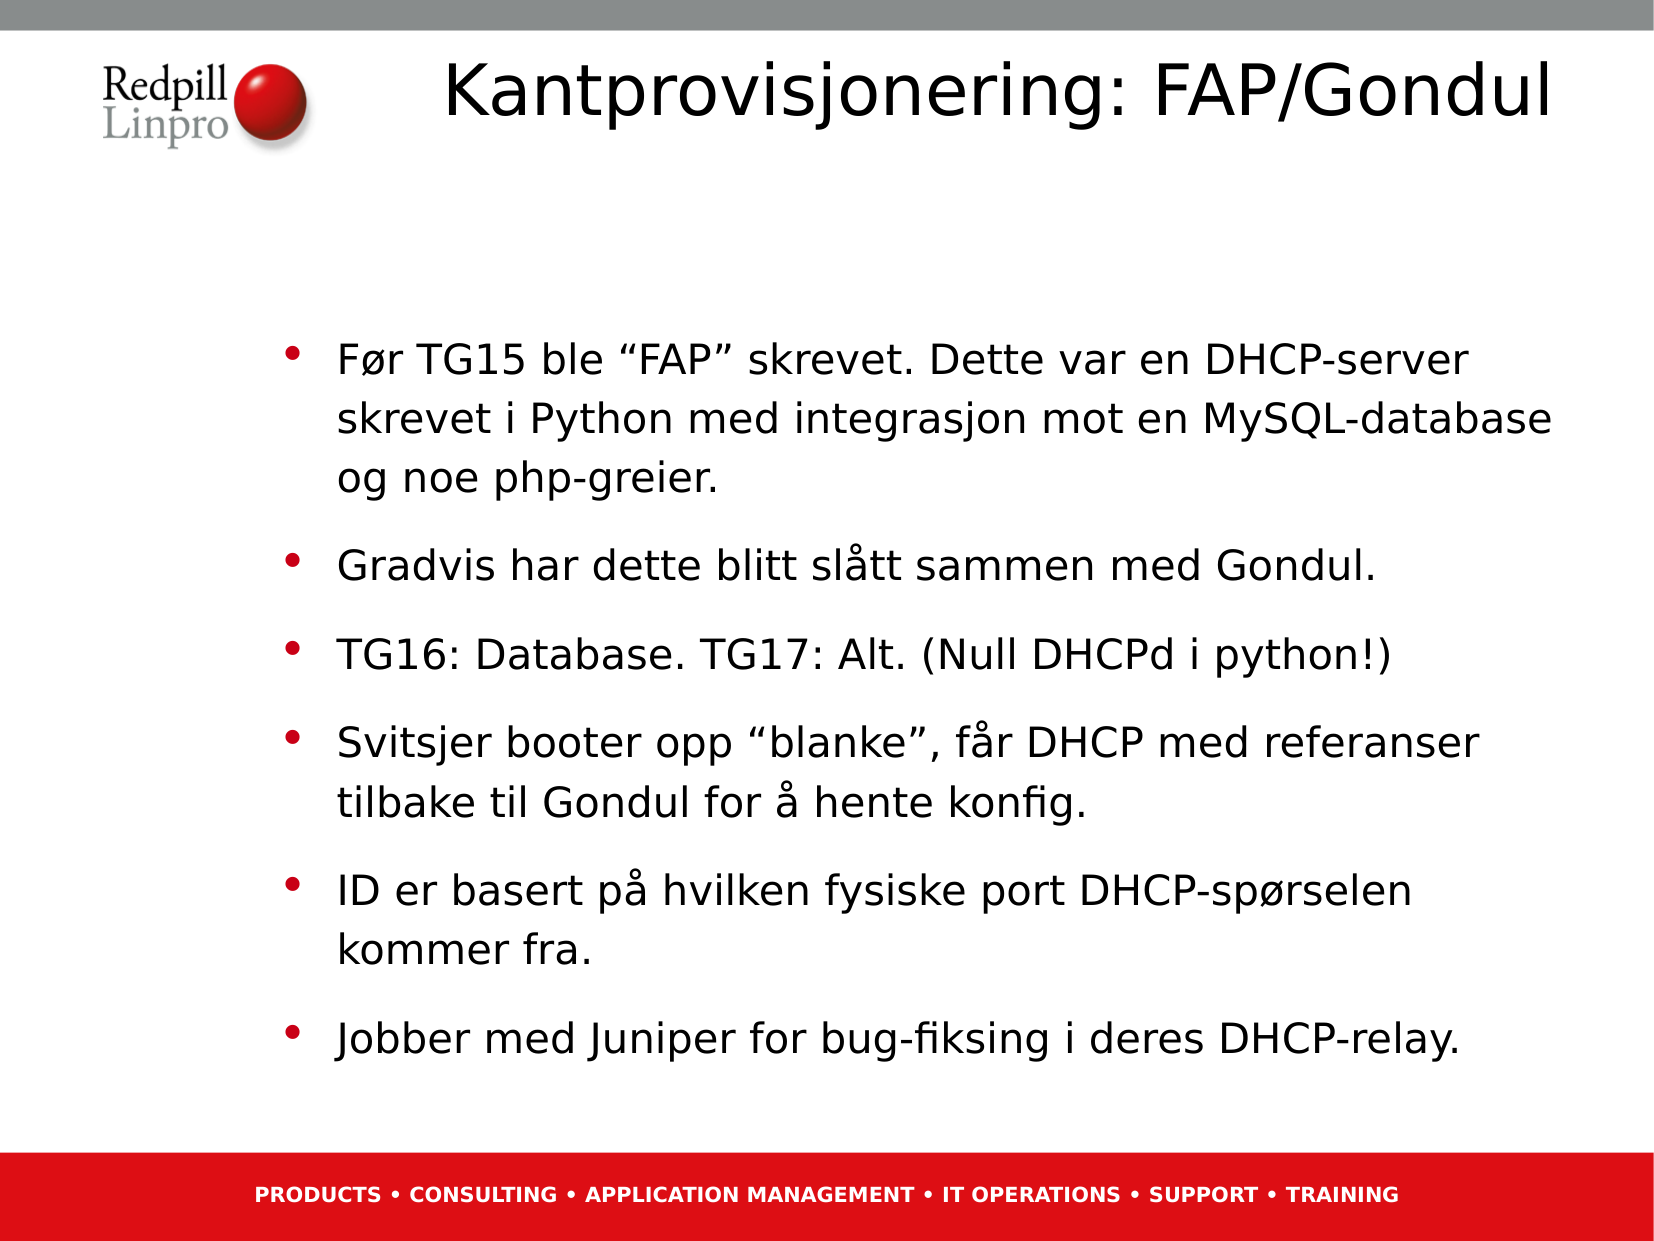

# Kantprovisjonering: FAP/Gondul
Før TG15 ble “FAP” skrevet. Dette var en DHCP-server skrevet i Python med integrasjon mot en MySQL-database og noe php-greier.
Gradvis har dette blitt slått sammen med Gondul.
TG16: Database. TG17: Alt. (Null DHCPd i python!)
Svitsjer booter opp “blanke”, får DHCP med referanser tilbake til Gondul for å hente konfig.
ID er basert på hvilken fysiske port DHCP-spørselen kommer fra.
Jobber med Juniper for bug-fiksing i deres DHCP-relay.